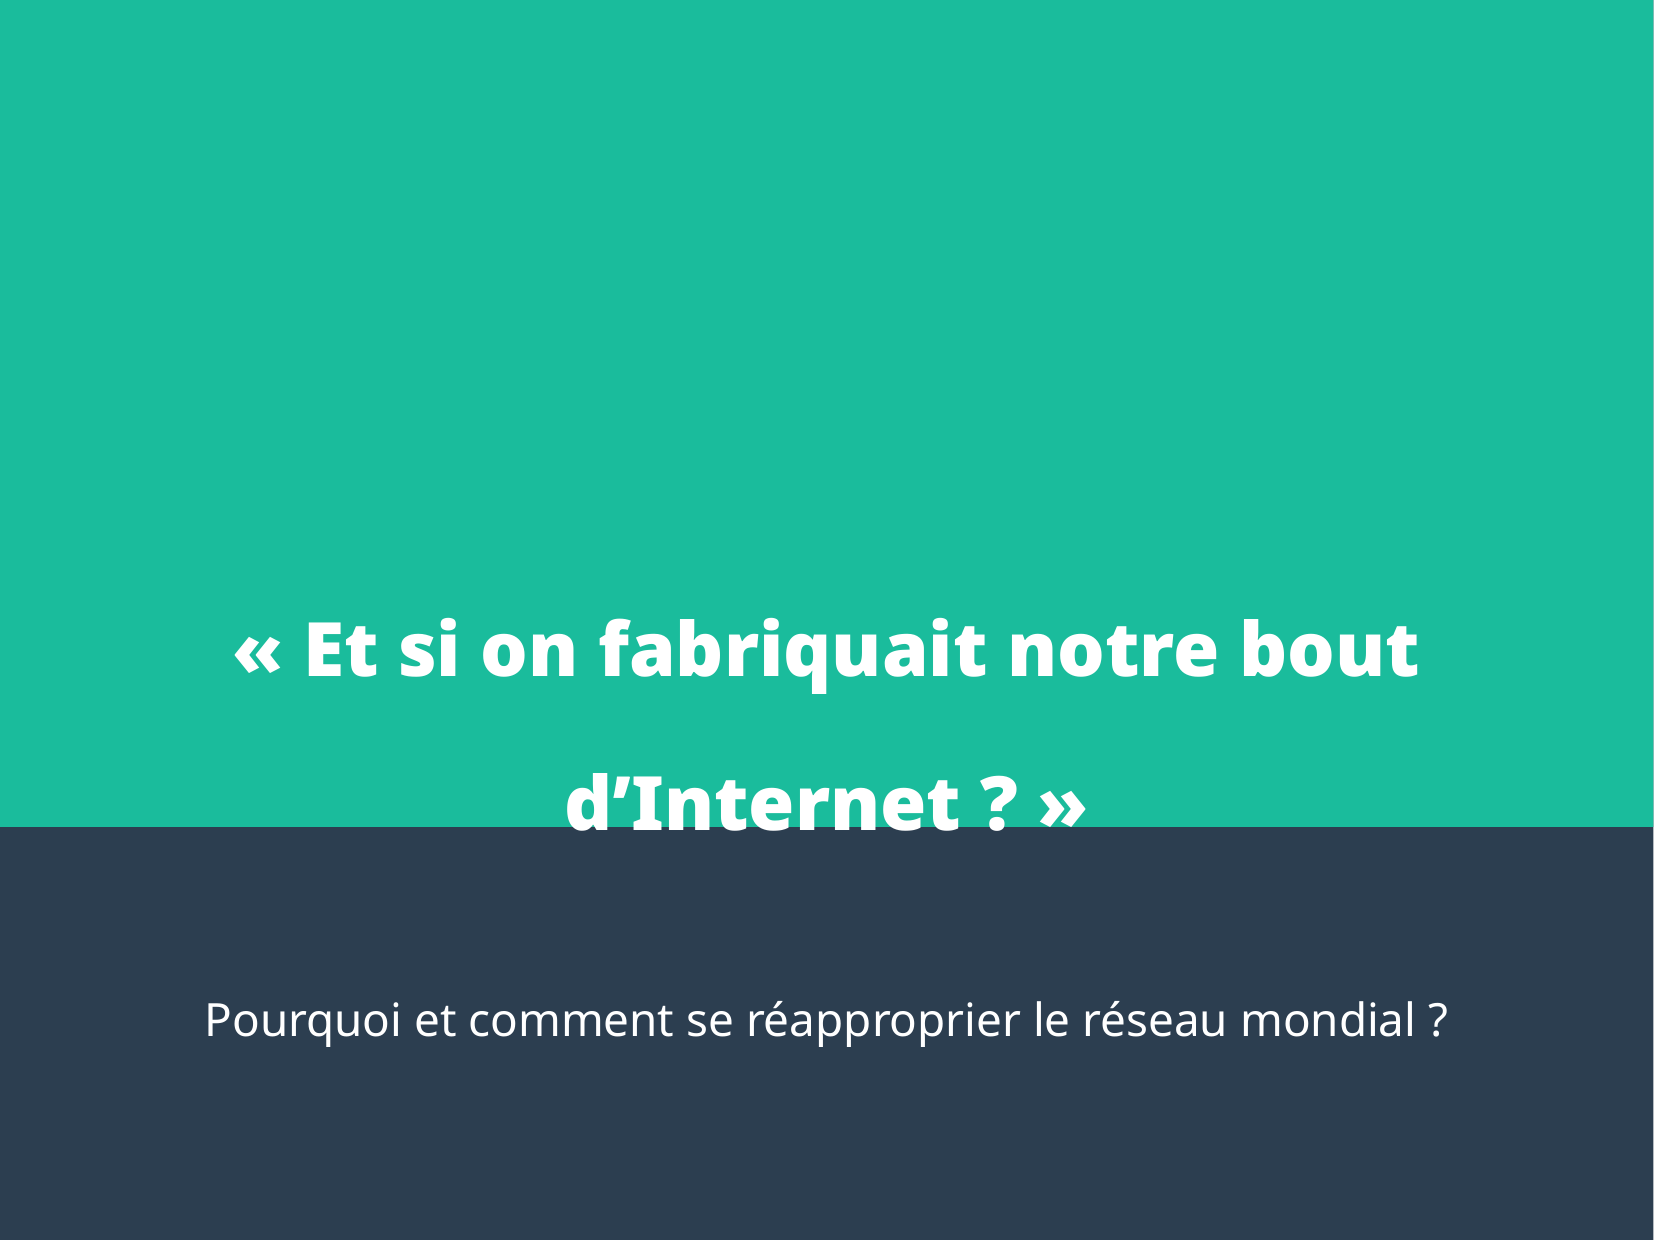

# « Et si on fabriquait notre bout d’Internet ? »
Pourquoi et comment se réapproprier le réseau mondial ?